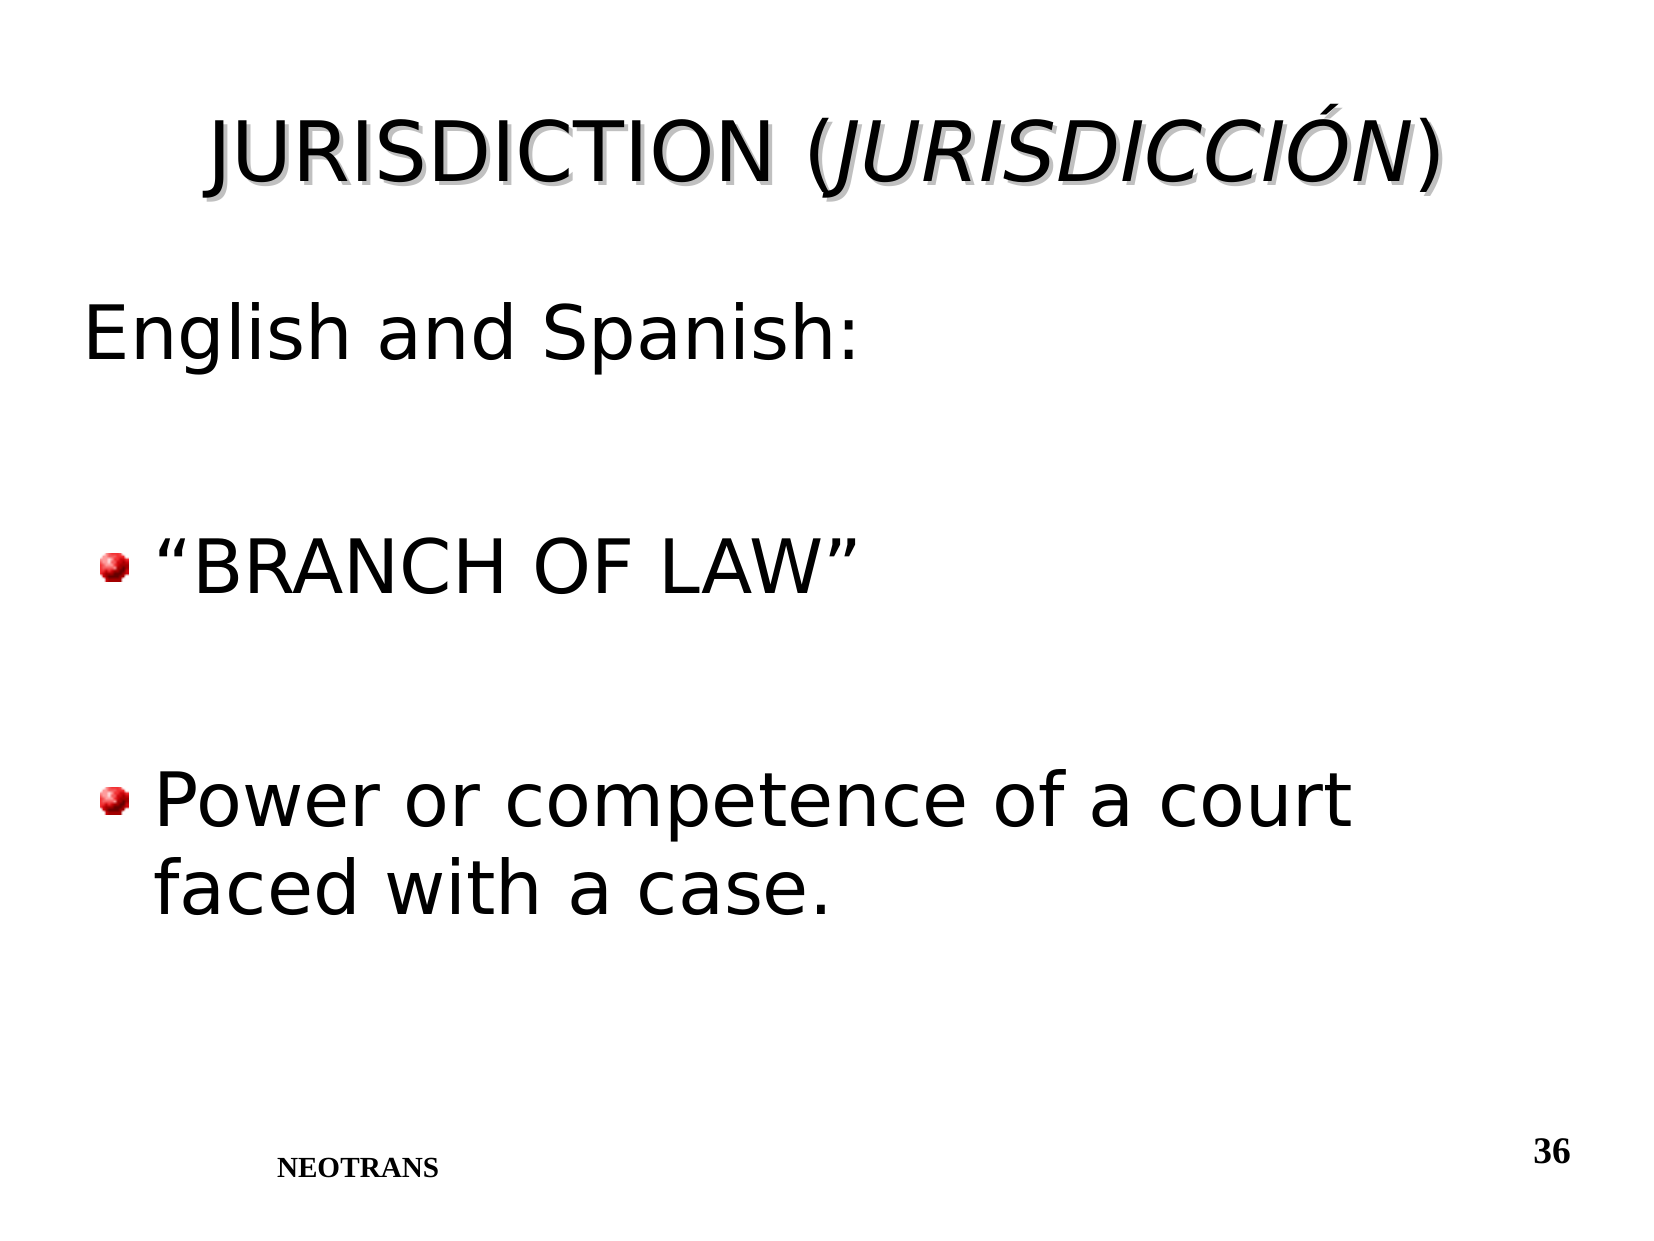

JURISDICTION (JURISDICCIÓN)
# English and Spanish:
“BRANCH OF LAW”
Power or competence of a court faced with a case.
36
NEOTRANS